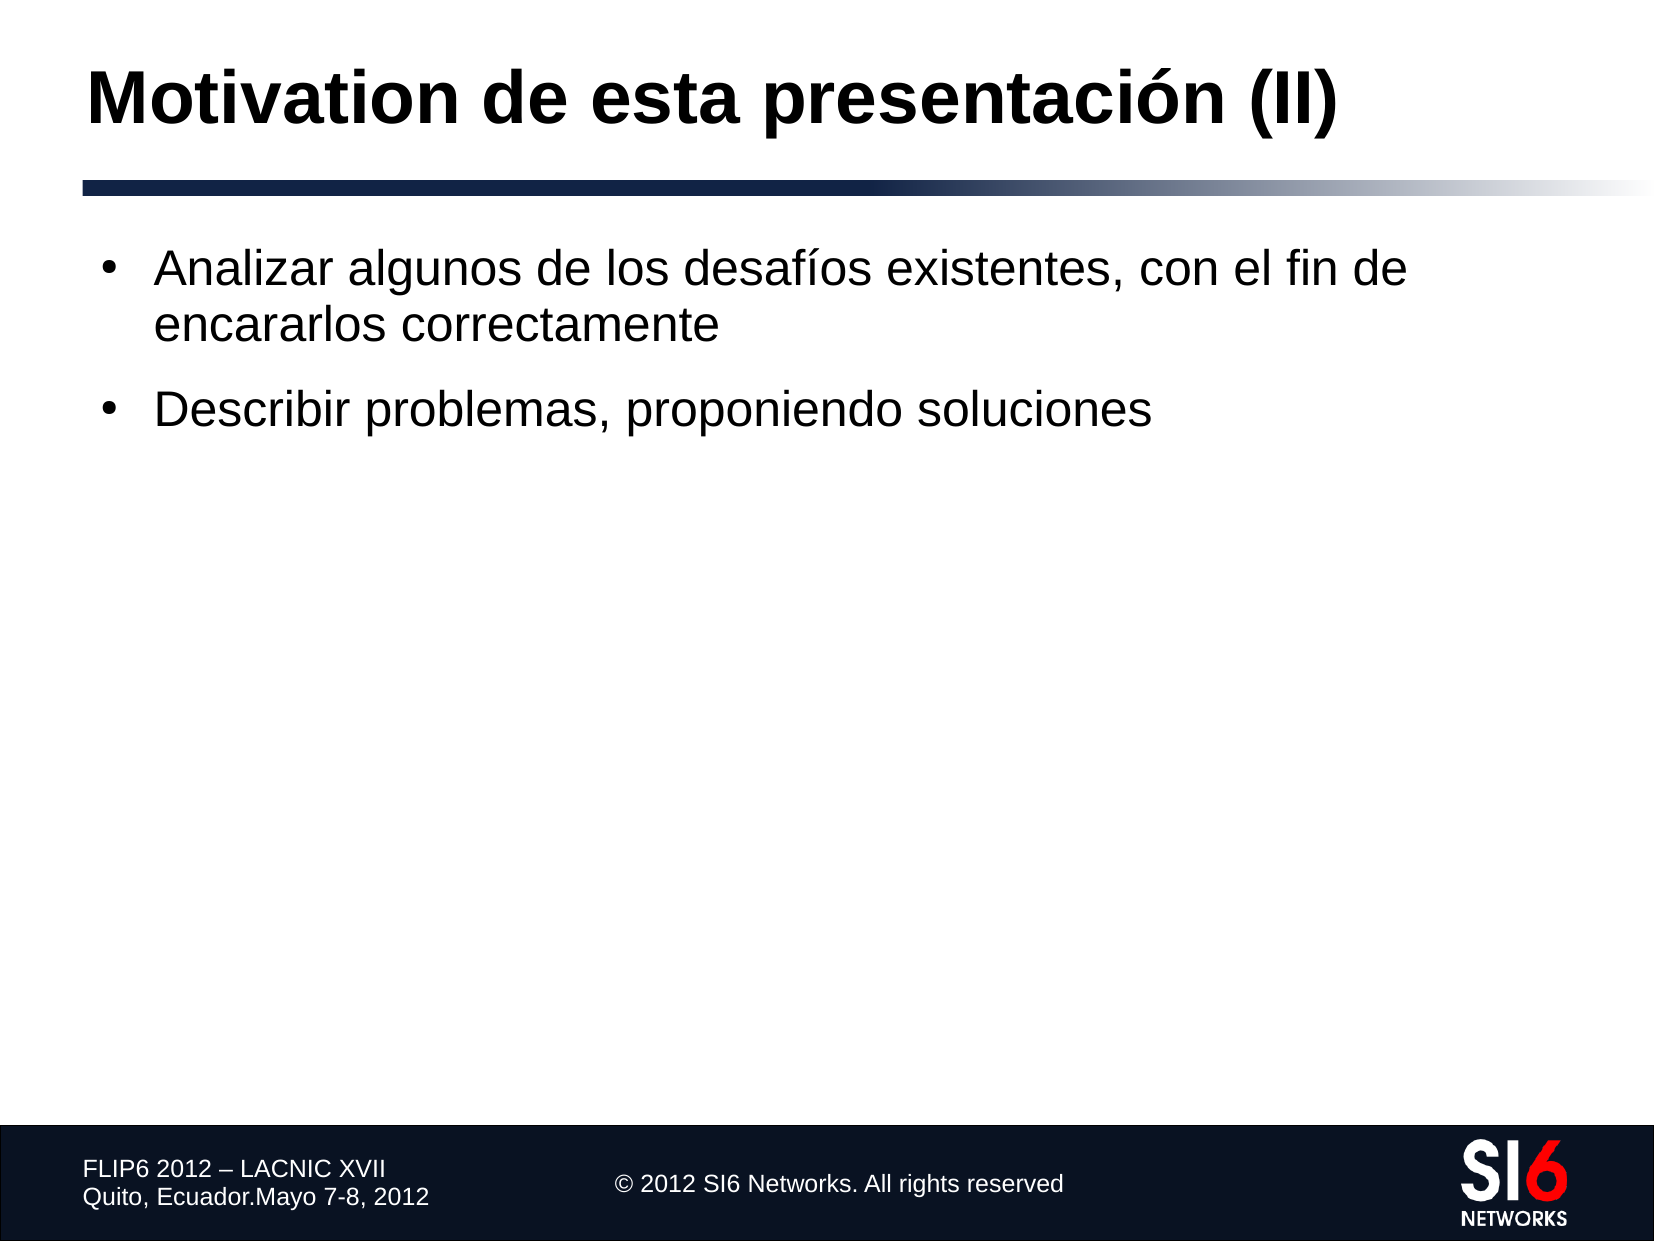

# Motivation de esta presentación (II)
Analizar algunos de los desafíos existentes, con el fin de encararlos correctamente
Describir problemas, proponiendo soluciones